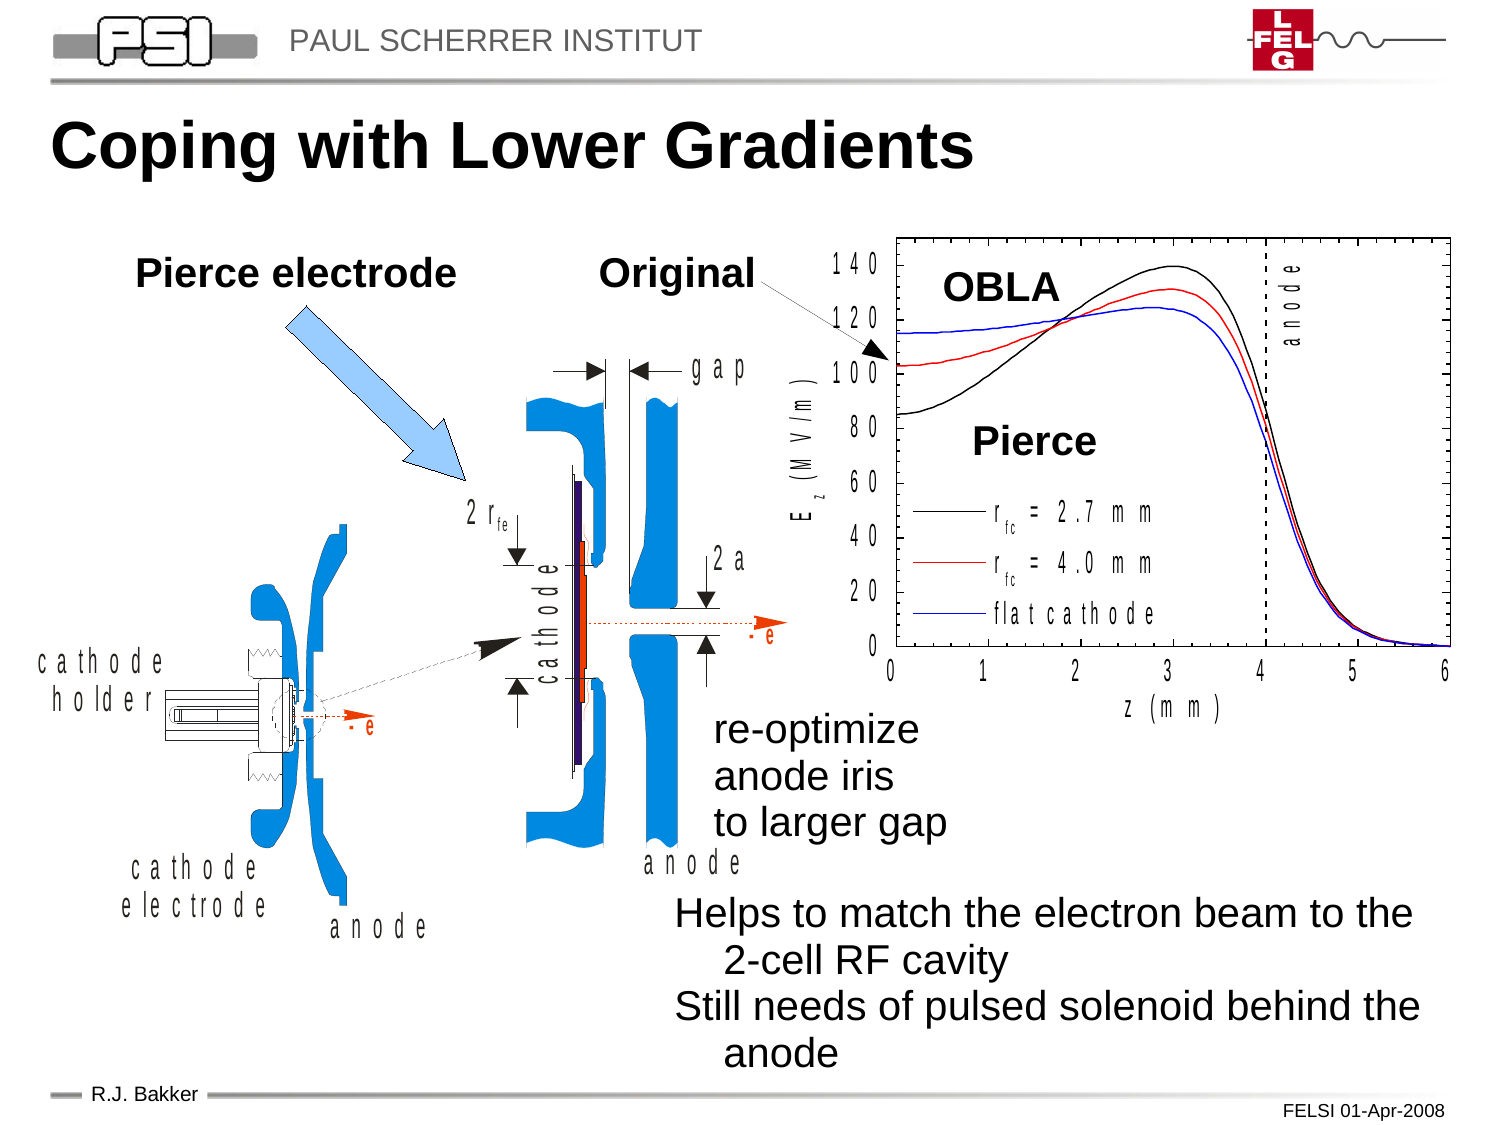

# Coping with Lower Gradients
Original
OBLA
Pierce
Helps to match the electron beam to the 2-cell RF cavity
Still needs of pulsed solenoid behind the anode
Pierce electrode
re-optimize
anode iris
to larger gap